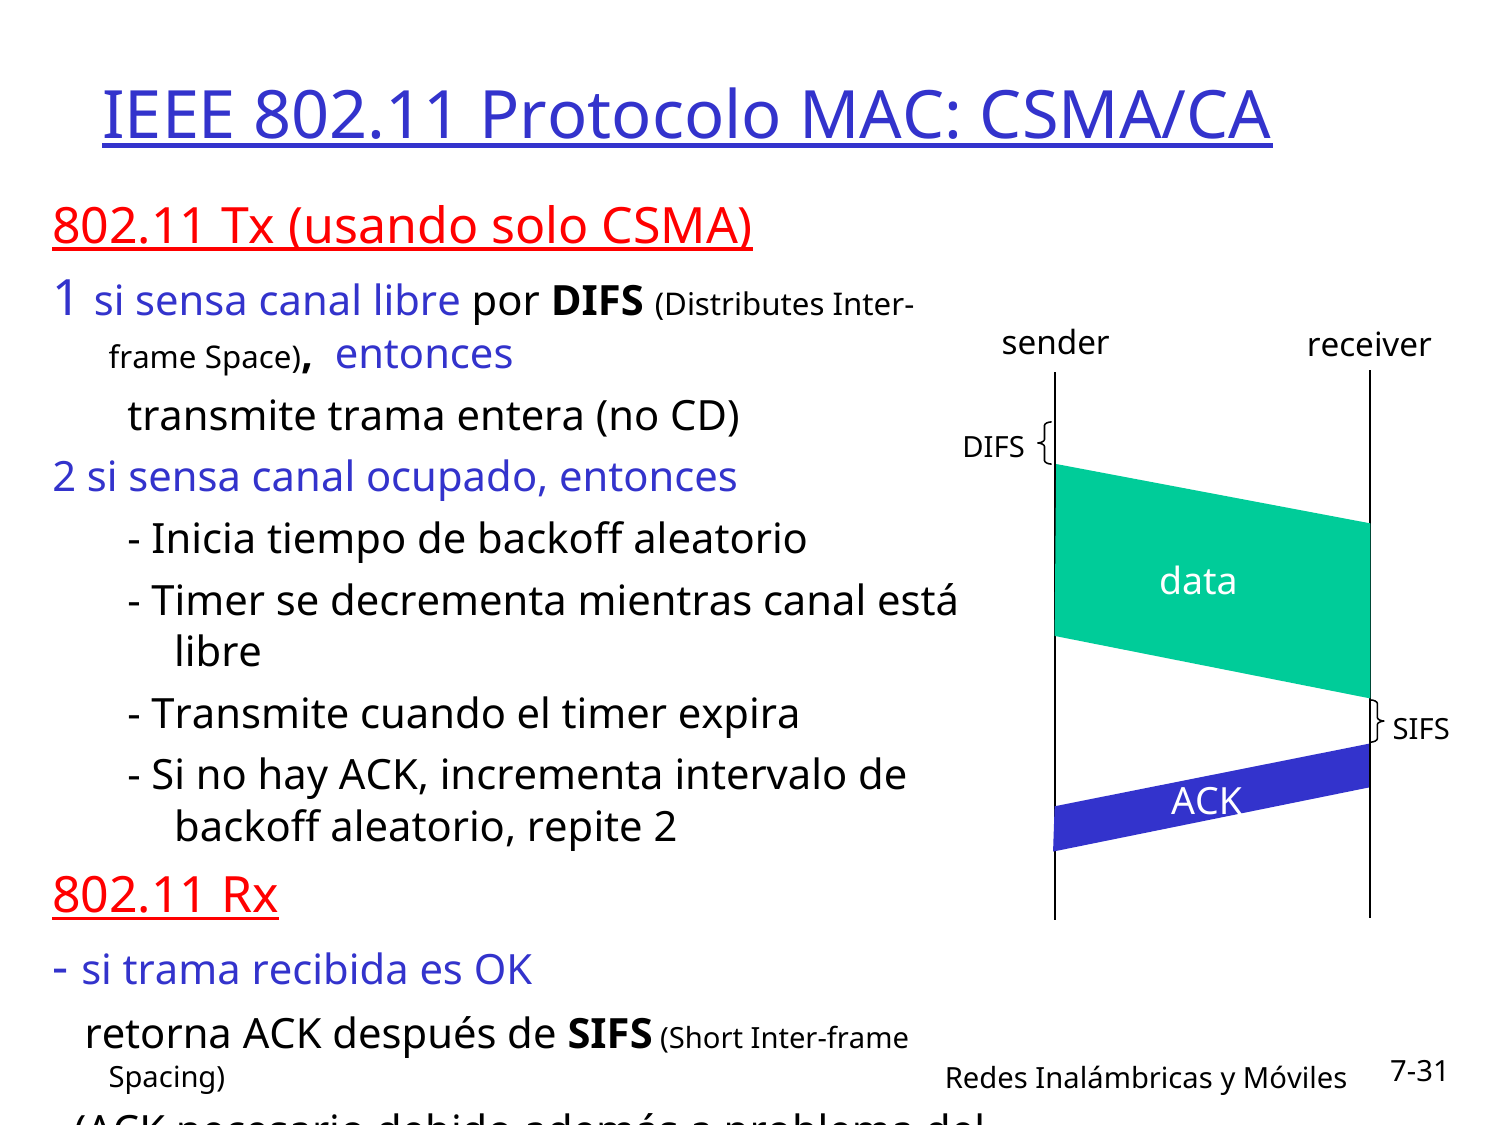

# IEEE 802.11 Protocolo MAC: CSMA/CA
802.11 Tx (usando solo CSMA)
1 si sensa canal libre por DIFS (Distributes Inter-frame Space), entonces
transmite trama entera (no CD)
2 si sensa canal ocupado, entonces
- Inicia tiempo de backoff aleatorio
- Timer se decrementa mientras canal está libre
- Transmite cuando el timer expira
- Si no hay ACK, incrementa intervalo de backoff aleatorio, repite 2
802.11 Rx
- si trama recibida es OK
 retorna ACK después de SIFS (Short Inter-frame Spacing)
 (ACK necesario debido además a problema del terminal oculto).
sender
receiver
DIFS
data
SIFS
ACK
31